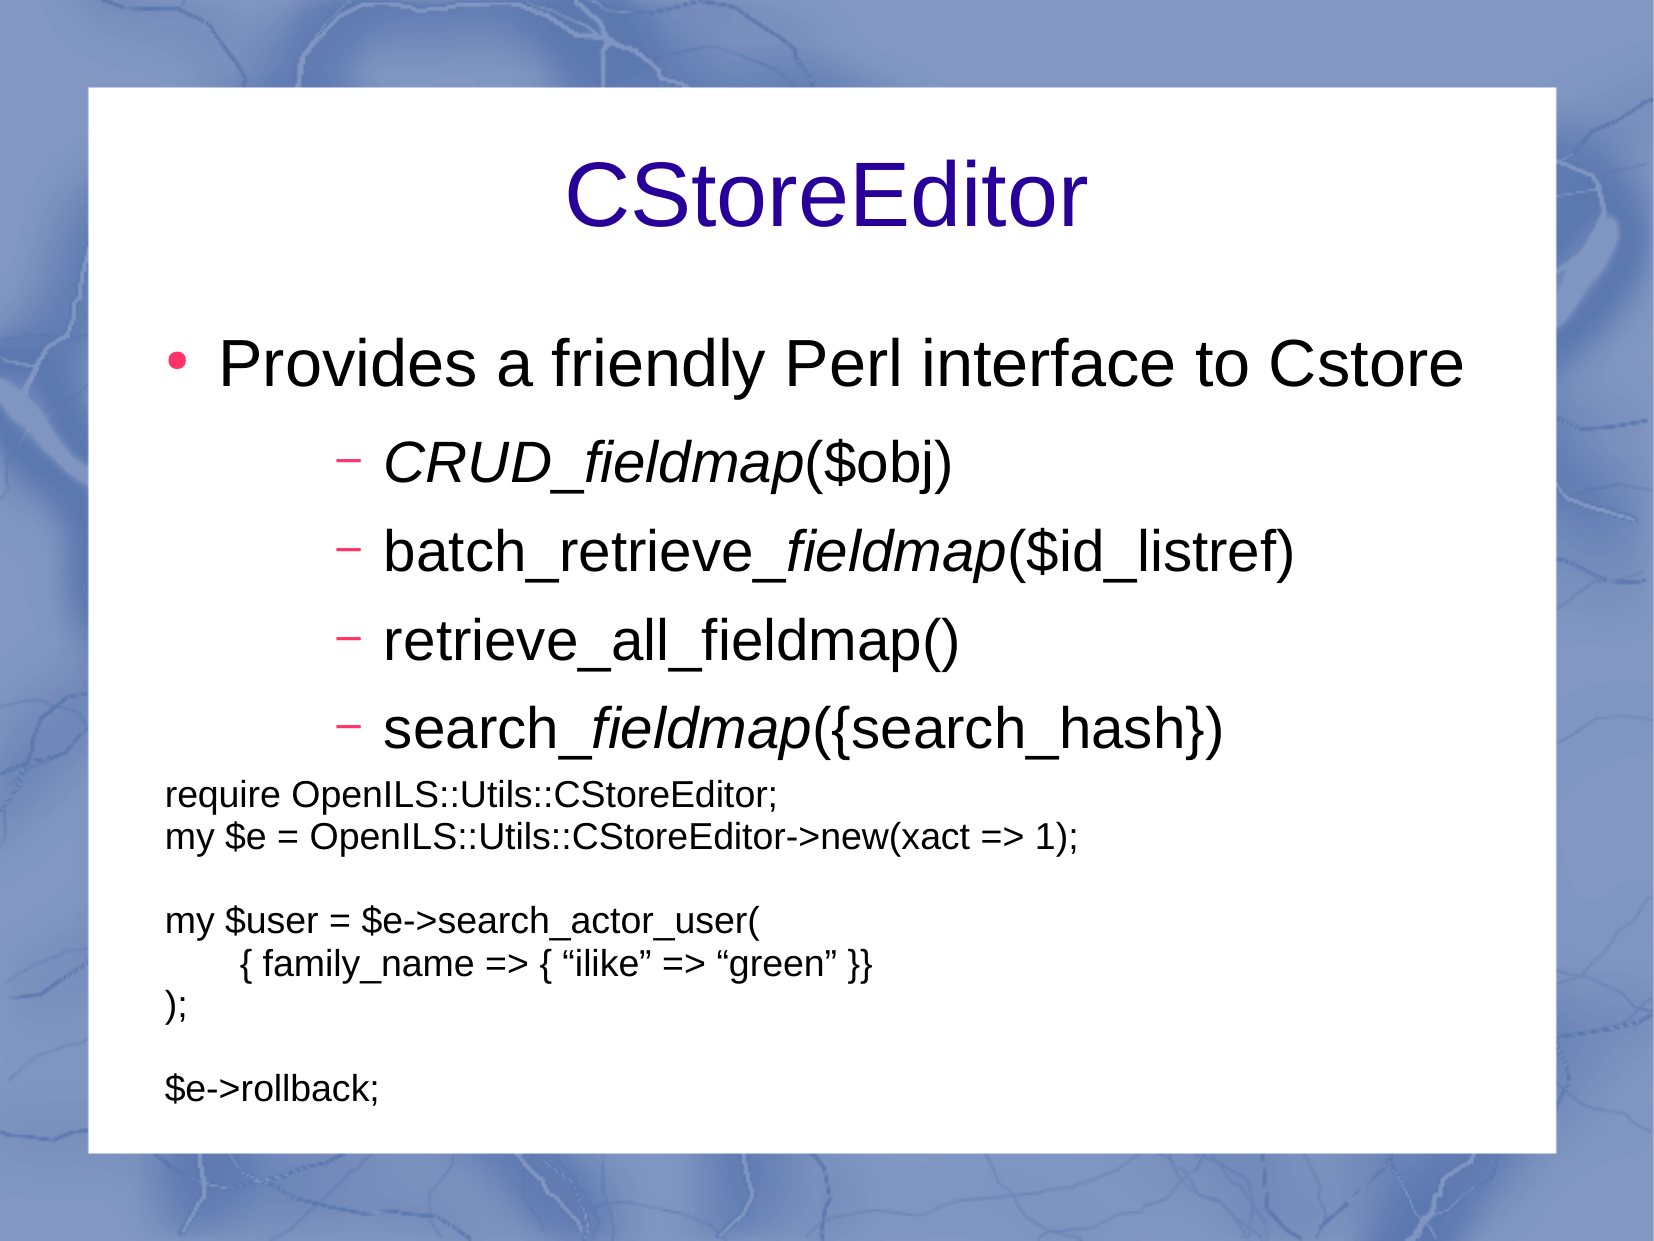

# CStoreEditor
Provides a friendly Perl interface to Cstore
CRUD_fieldmap($obj)
batch_retrieve_fieldmap($id_listref)
retrieve_all_fieldmap()
search_fieldmap({search_hash})
require OpenILS::Utils::CStoreEditor;
my $e = OpenILS::Utils::CStoreEditor->new(xact => 1);
my $user = $e->search_actor_user(
	{ family_name => { “ilike” => “green” }}
);
$e->rollback;